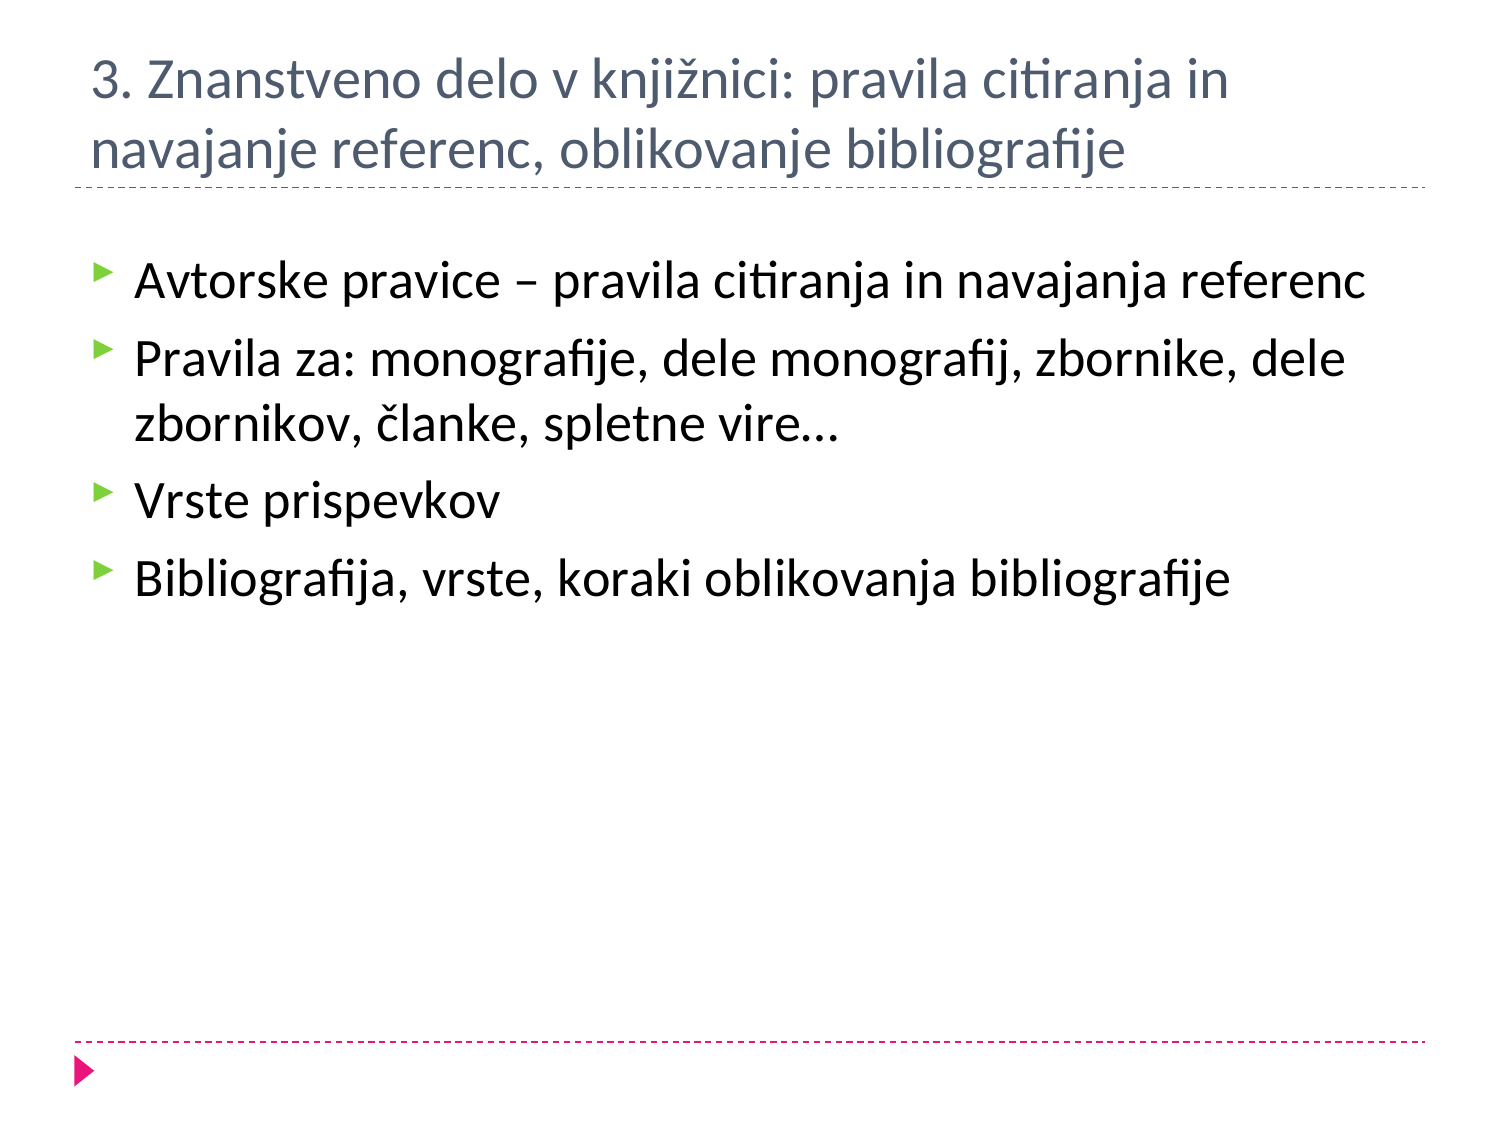

# 3. Znanstveno delo v knjižnici: pravila citiranja in navajanje referenc, oblikovanje bibliografije
Avtorske pravice – pravila citiranja in navajanja referenc
Pravila za: monografije, dele monografij, zbornike, dele zbornikov, članke, spletne vire…
Vrste prispevkov
Bibliografija, vrste, koraki oblikovanja bibliografije